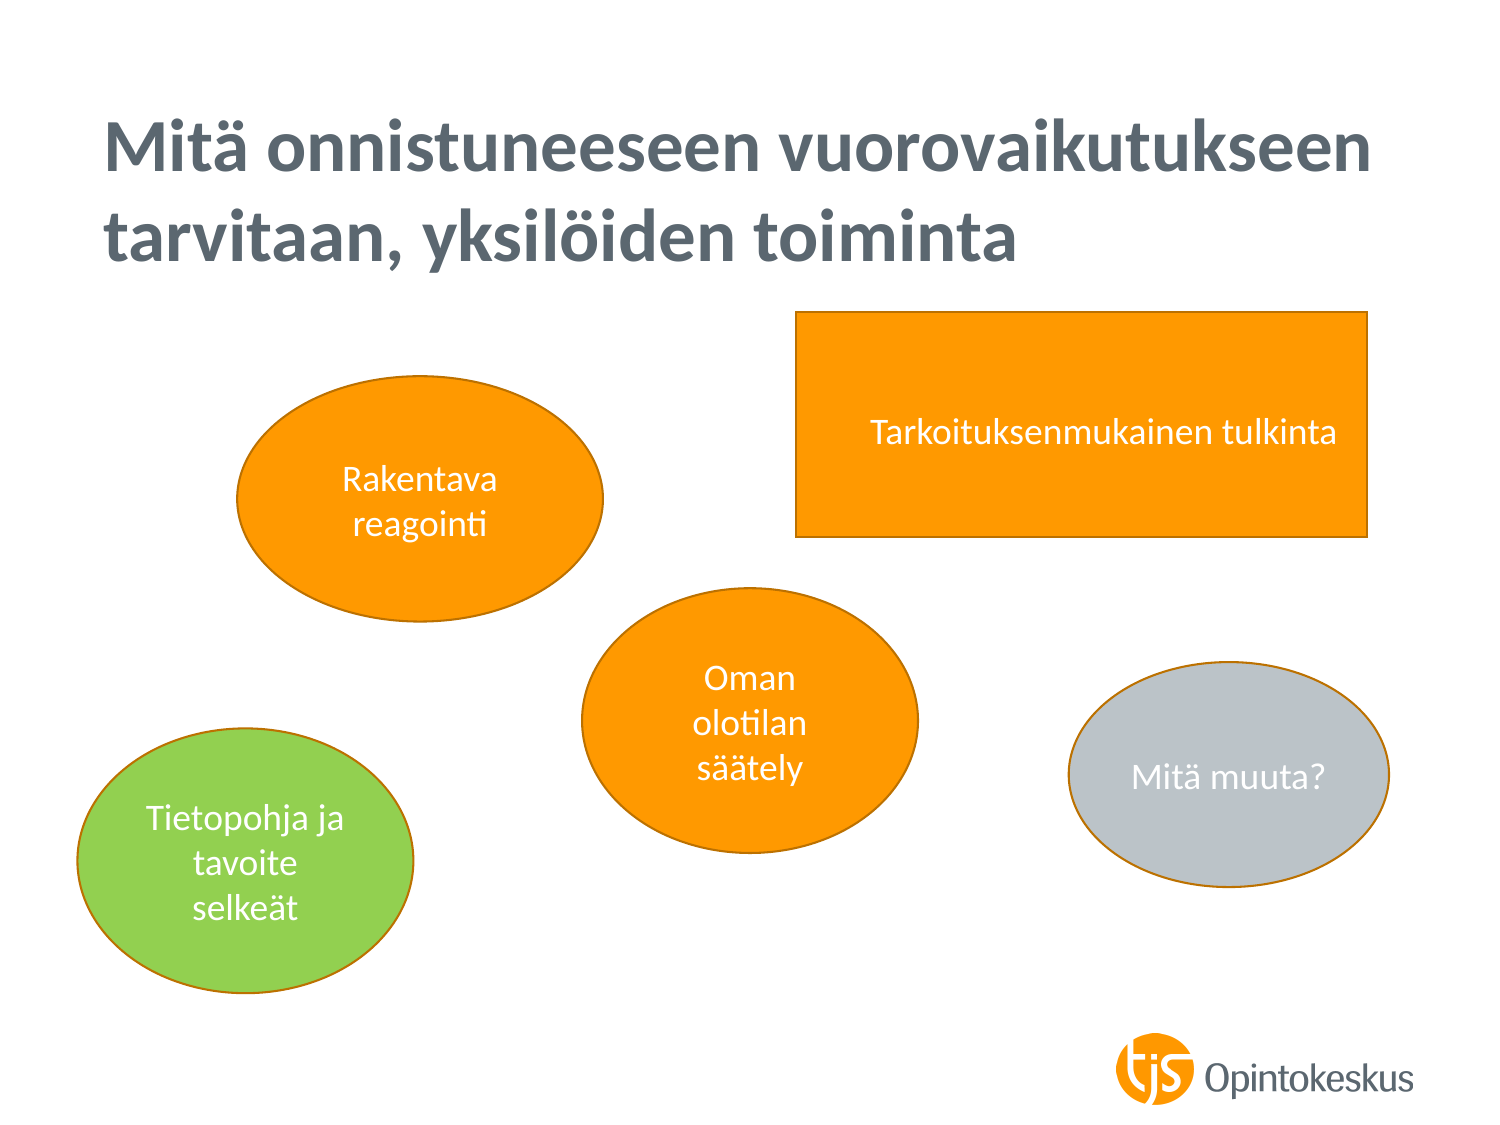

# Mitä onnistuneeseen vuorovaikutukseen tarvitaan, yksilöiden toiminta
Tarkoituksenmukainen tulkinta
Rakentava reagointi
Oman olotilan säätely
Mitä muuta?
Tietopohja ja tavoite selkeät